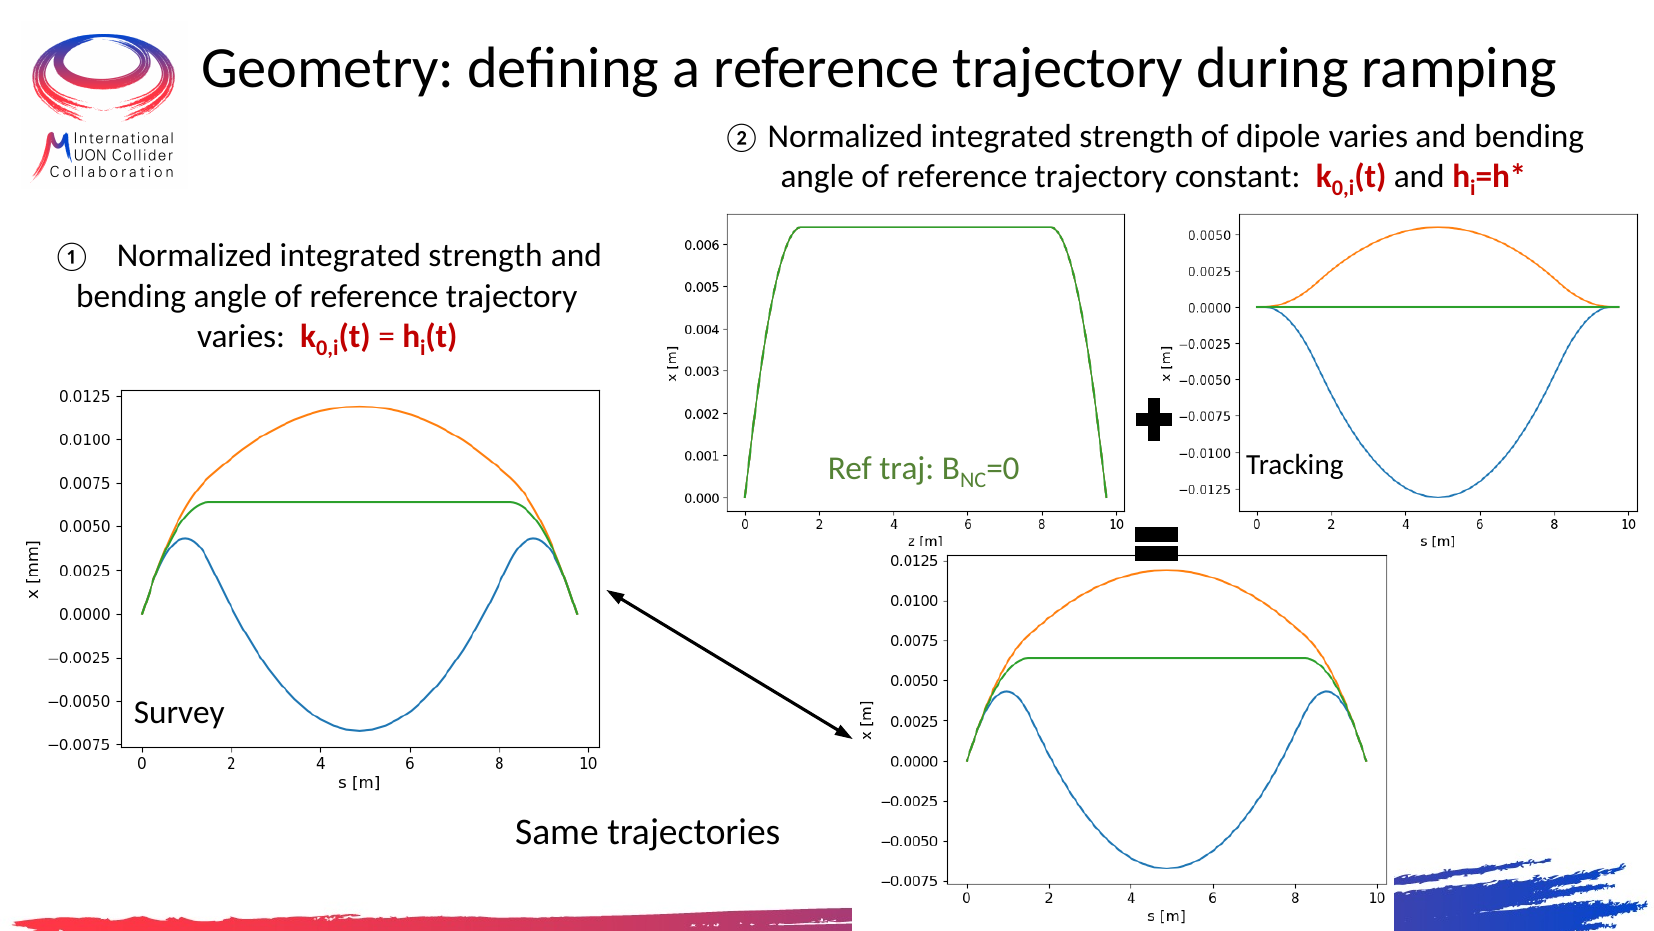

Geometry: defining a reference trajectory during ramping
② Normalized integrated strength of dipole varies and bending angle of reference trajectory constant: k0,i(t) and hi=h*
①  Normalized integrated strength and bending angle of reference trajectory varies: k0,i(t) = hi(t)
Ref traj: BNC=0
Tracking
Survey
Same trajectories